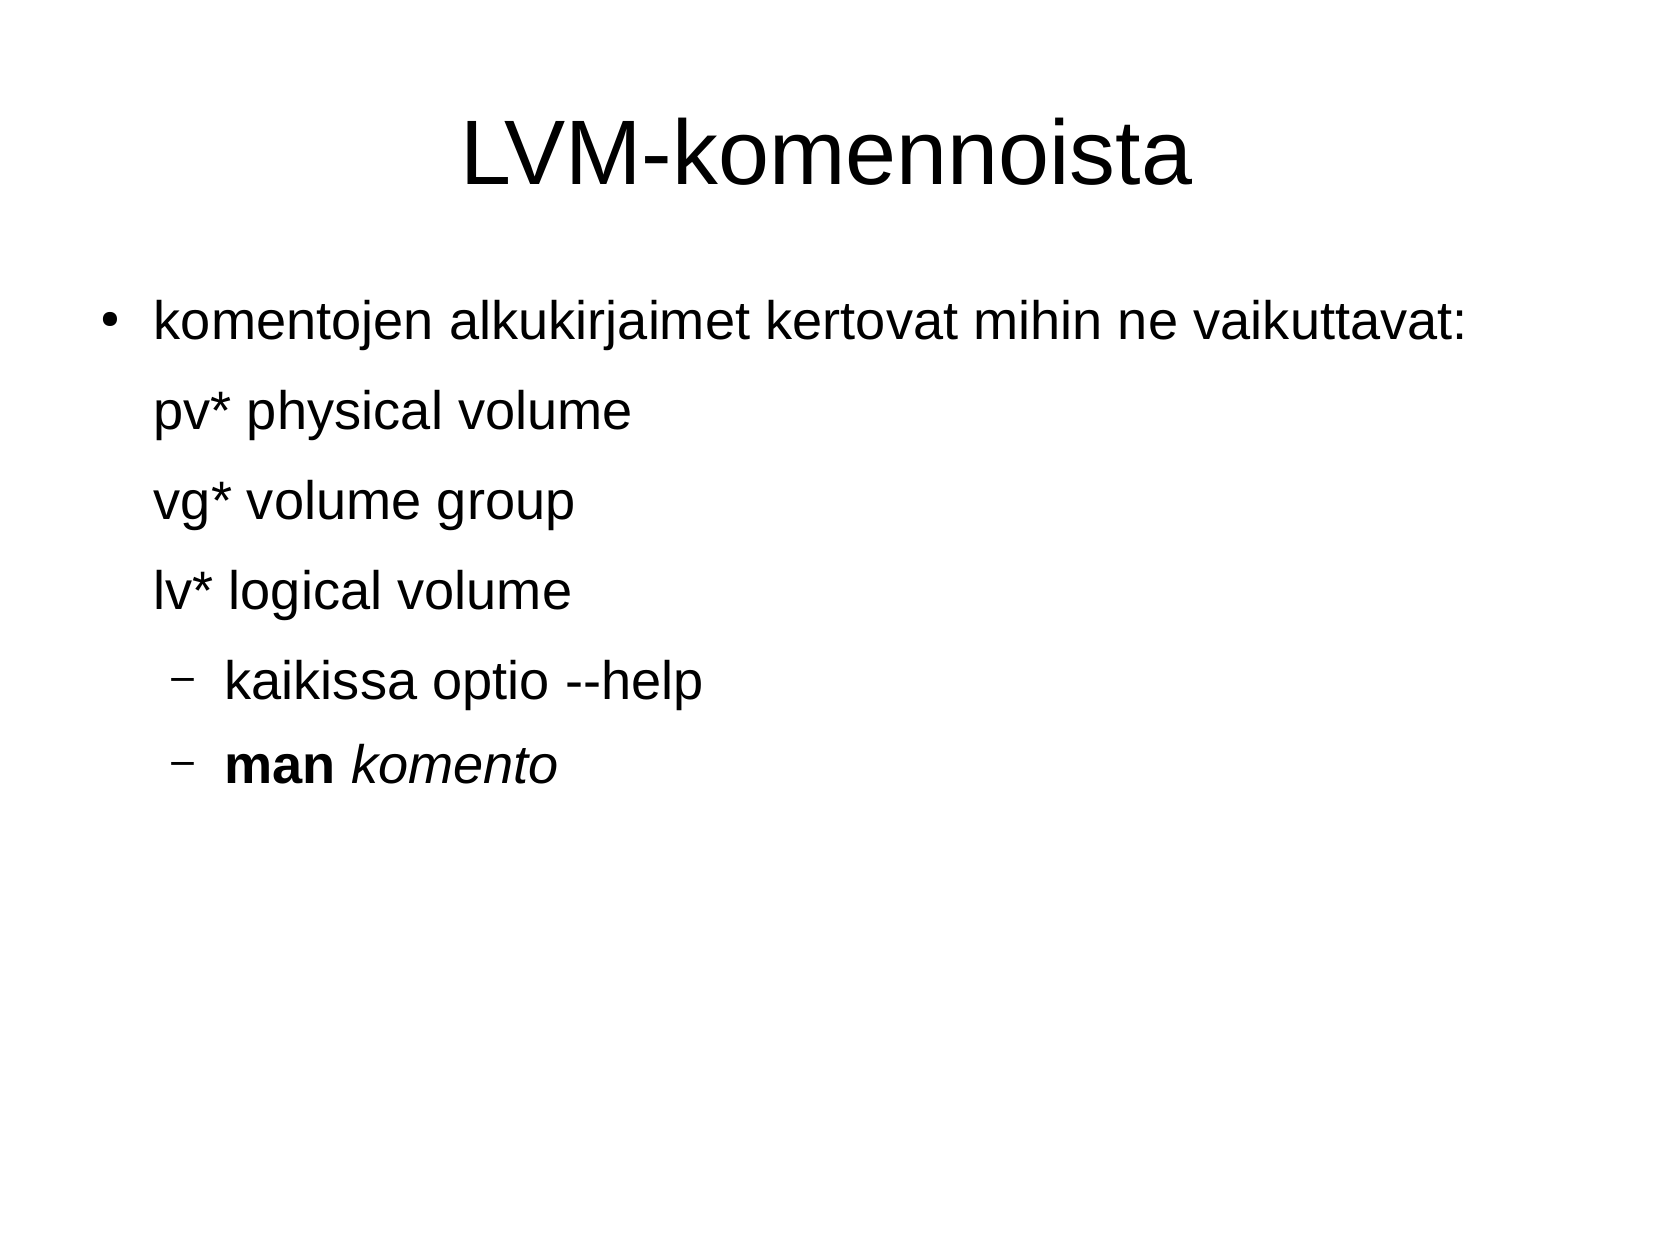

# LVM-komennoista
komentojen alkukirjaimet kertovat mihin ne vaikuttavat:
pv* physical volume
vg* volume group
lv* logical volume
kaikissa optio --help
man komento